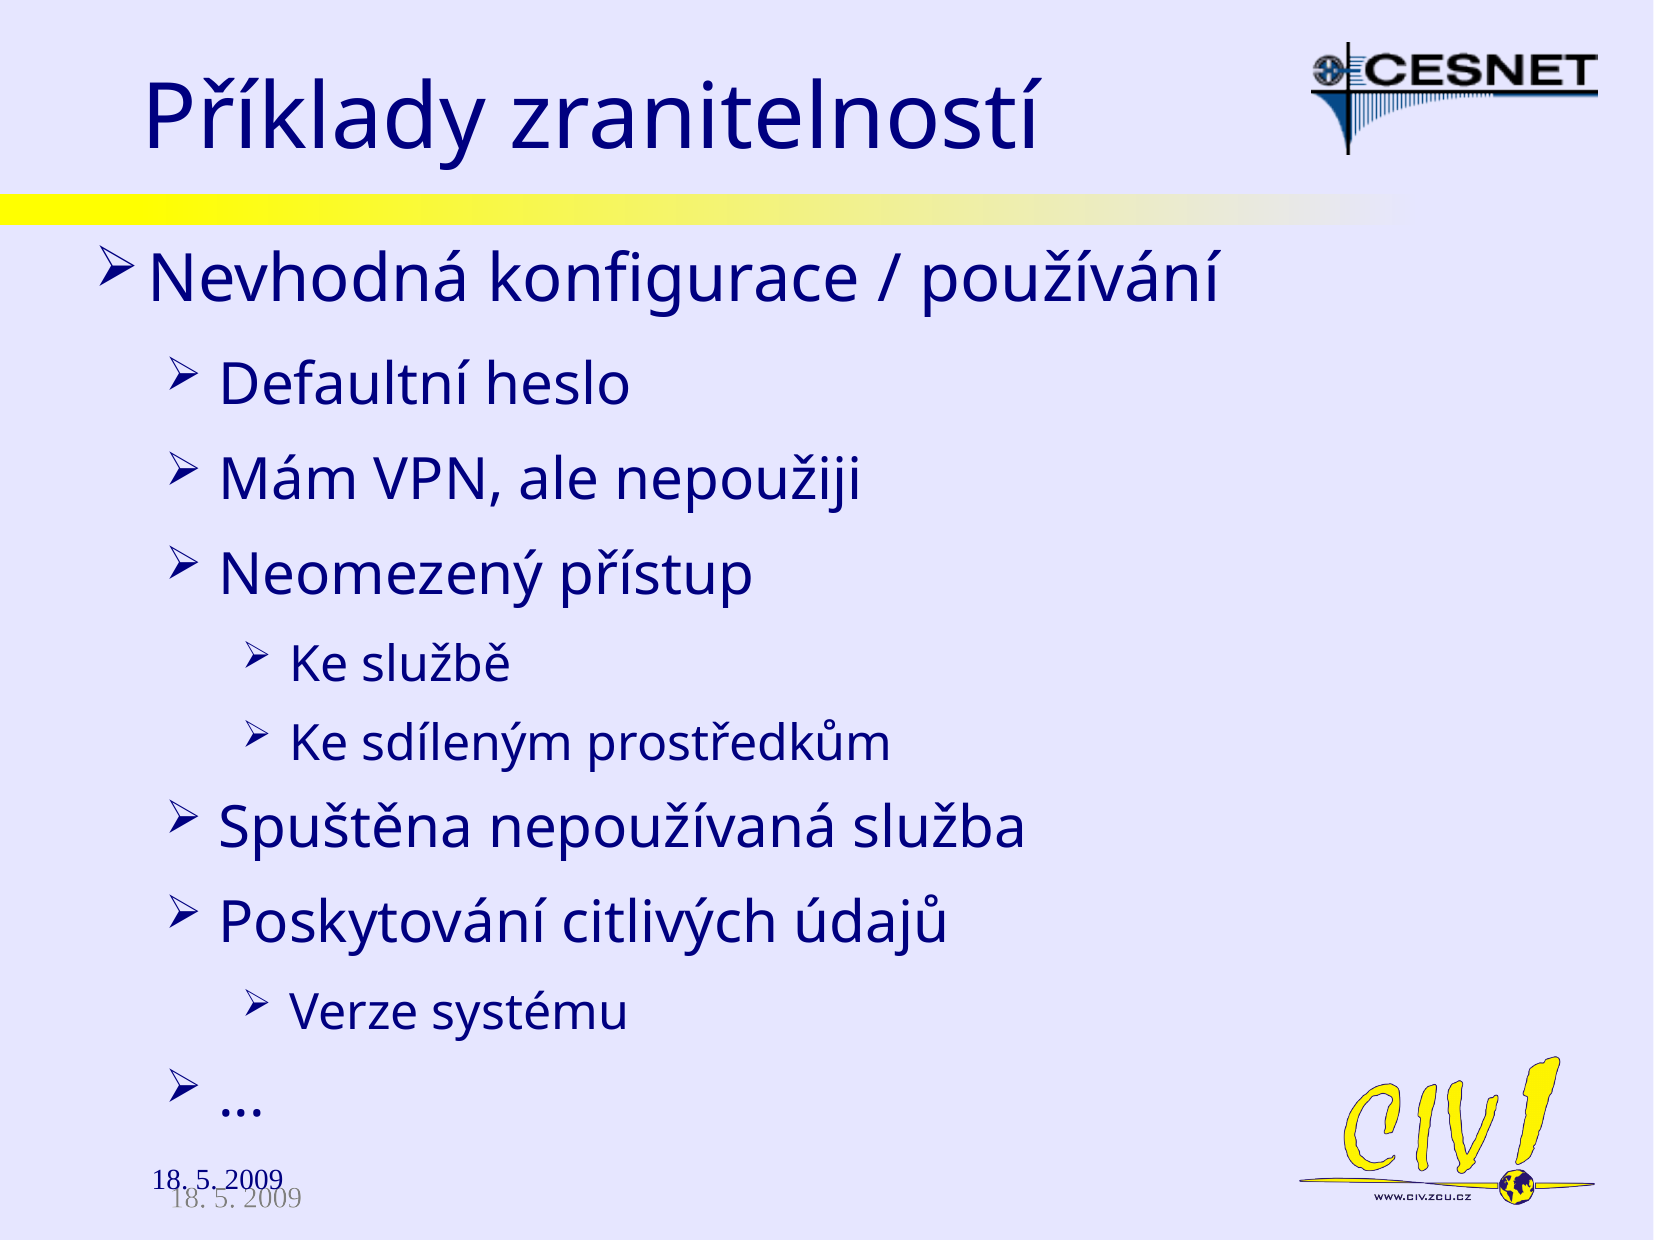

# Příklady zranitelností
Nevhodná konfigurace / používání
Defaultní heslo
Mám VPN, ale nepoužiji
Neomezený přístup
Ke službě
Ke sdíleným prostředkům
Spuštěna nepoužívaná služba
Poskytování citlivých údajů
Verze systému
...
18. 5. 2009